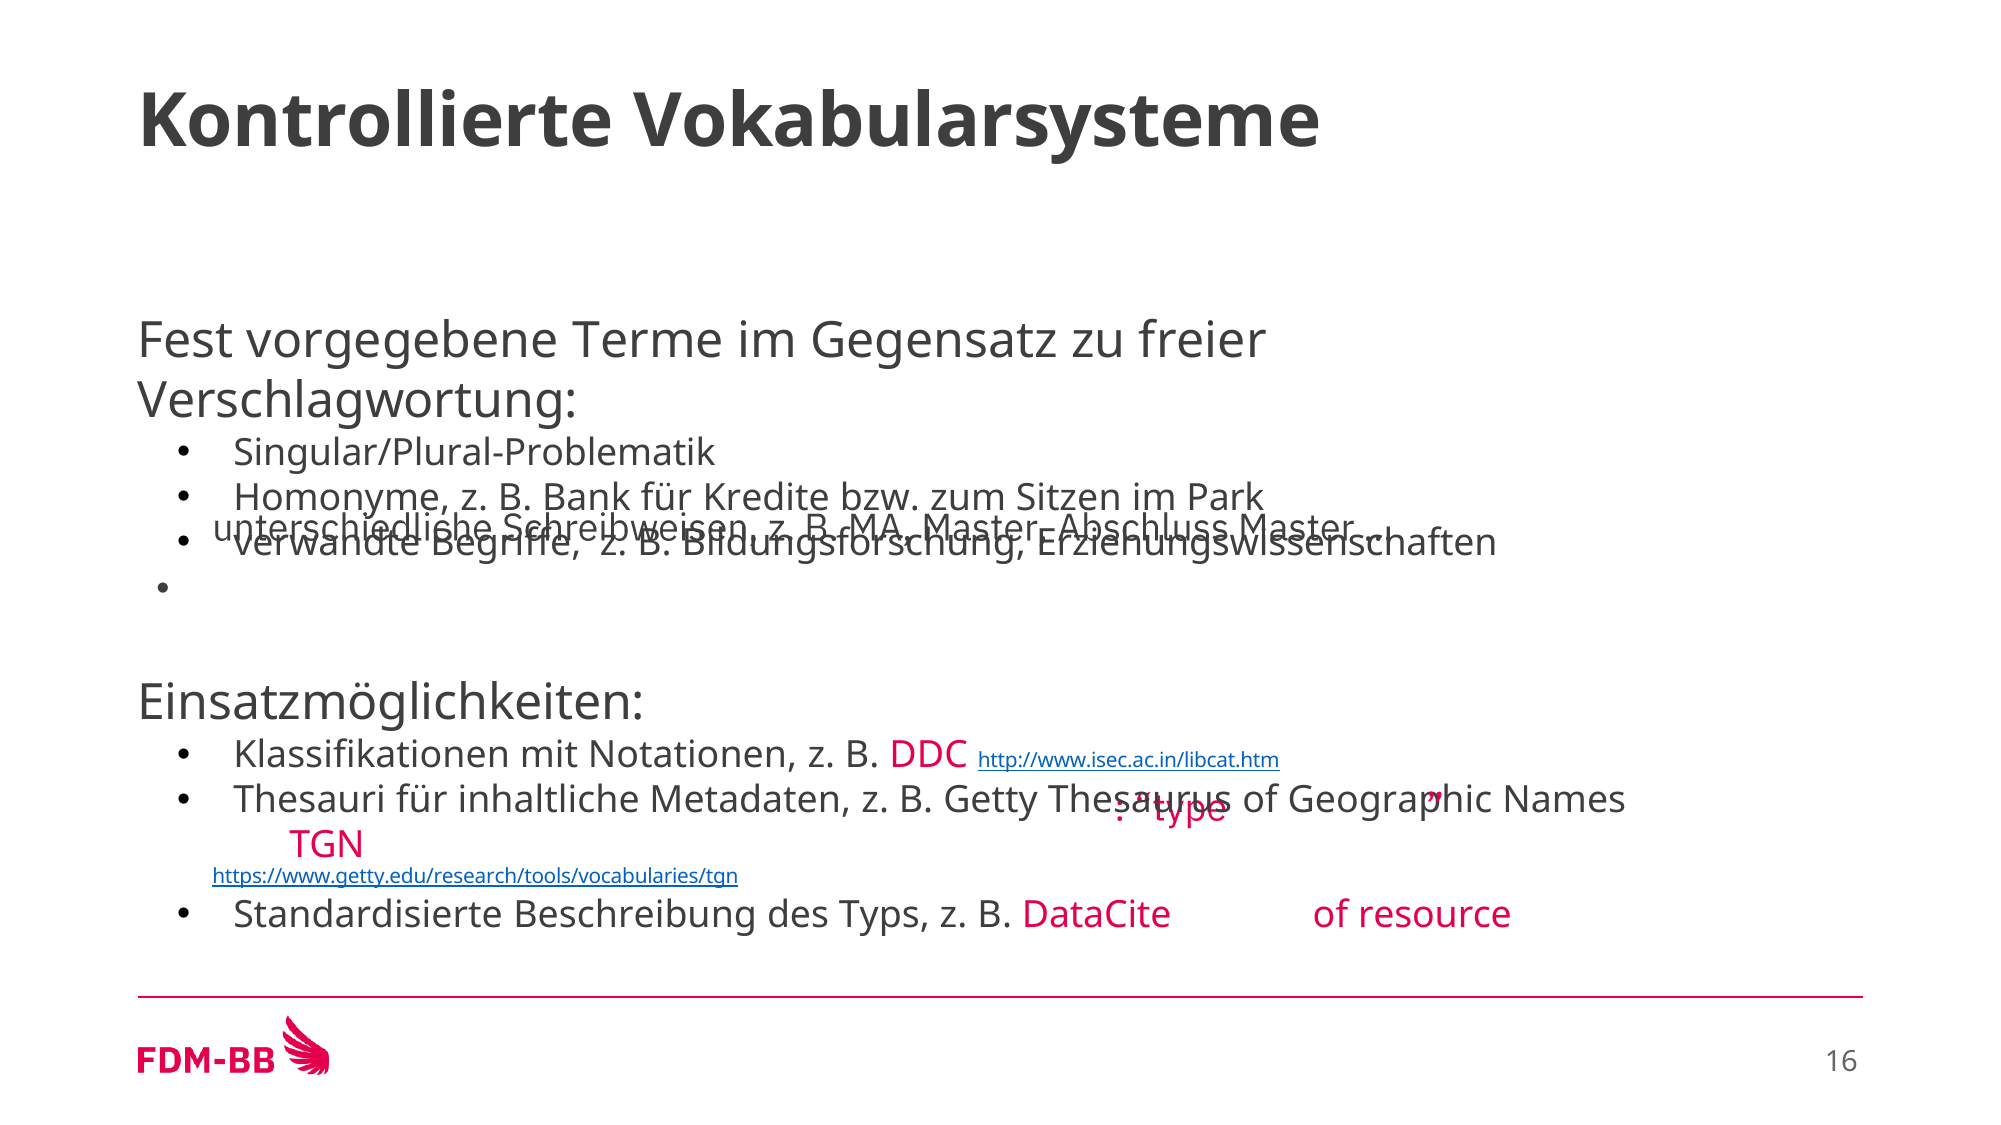

# Kontrollierte Vokabularsysteme
Fest vorgegebene Terme im Gegensatz zu freier Verschlagwortung:
Singular/Plural-Problematik
Homonyme, z. B. Bank für Kredite bzw. zum Sitzen im Park
verwandte Begriffe, z. B. Bildungsforschung, Erziehungswissenschaften
•
Einsatzmöglichkeiten:
Klassifikationen mit Notationen, z. B. DDC http://www.isec.ac.in/libcat.htm
Thesauri für inhaltliche Metadaten, z. B. Getty Thesaurus of Geographic Names TGN
https://www.getty.edu/research/tools/vocabularies/tgn
Standardisierte Beschreibung des Typs, z. B. DataCite	of resource
16